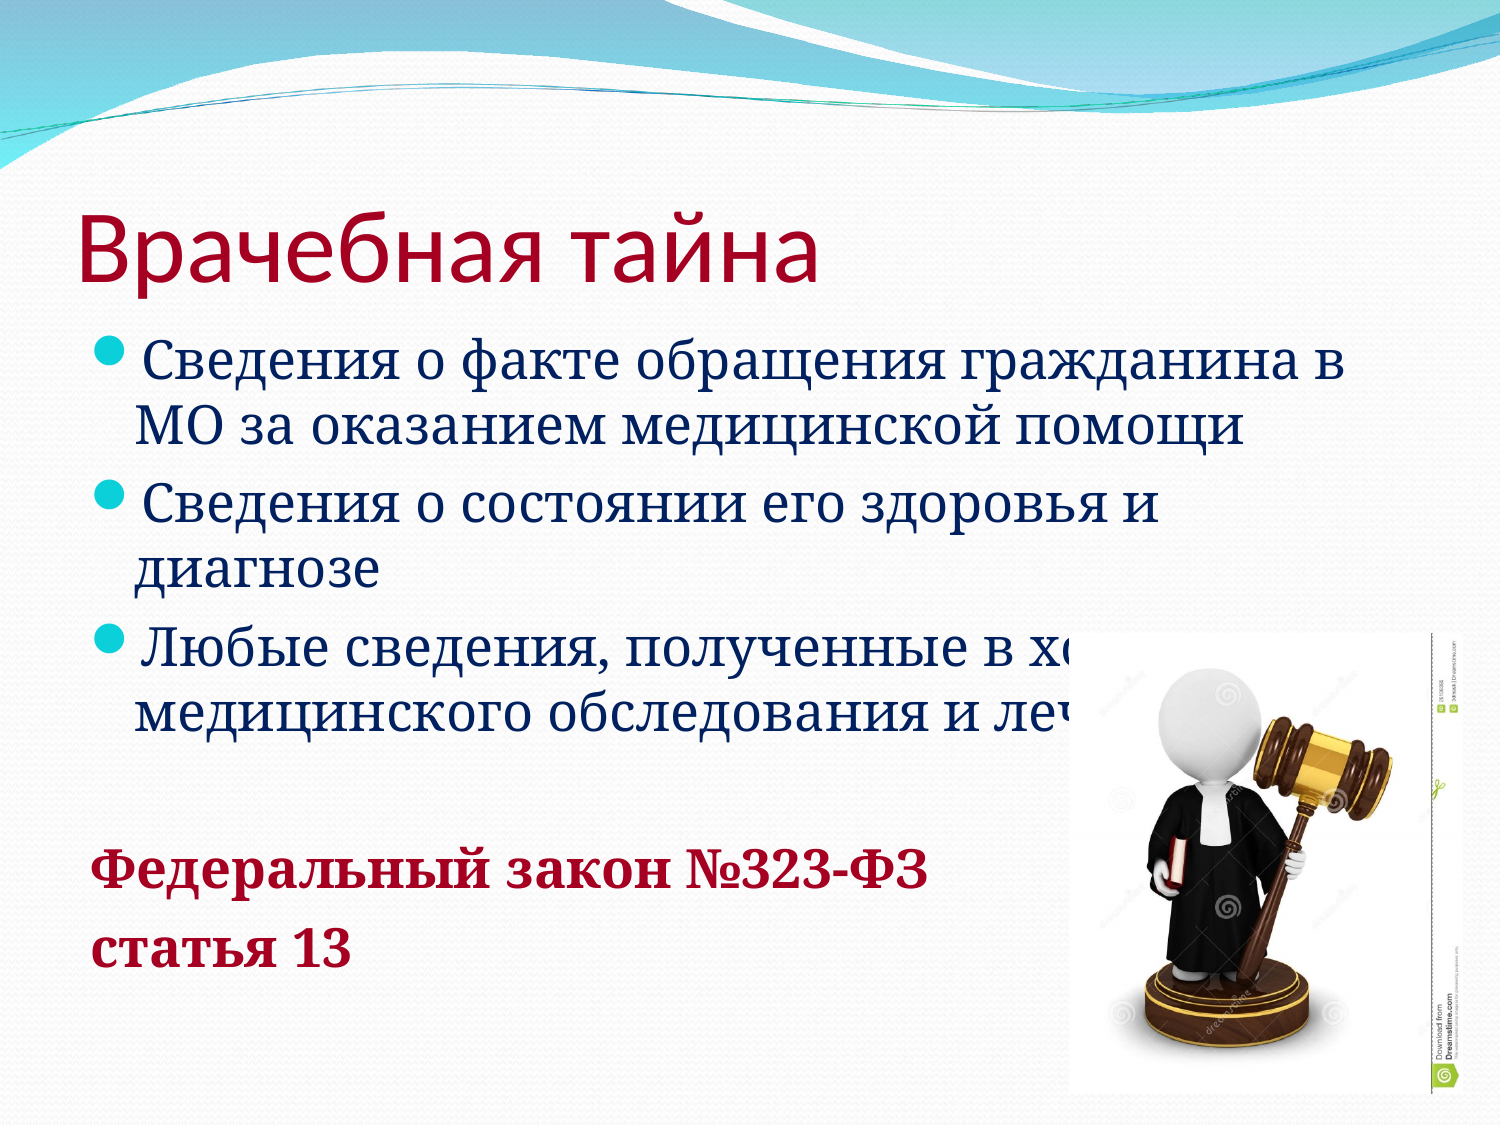

# Врачебная тайна
Сведения о факте обращения гражданина в МО за оказанием медицинской помощи
Сведения о состоянии его здоровья и диагнозе
Любые сведения, полученные в ходе медицинского обследования и лечения
Федеральный закон №323-ФЗ
статья 13